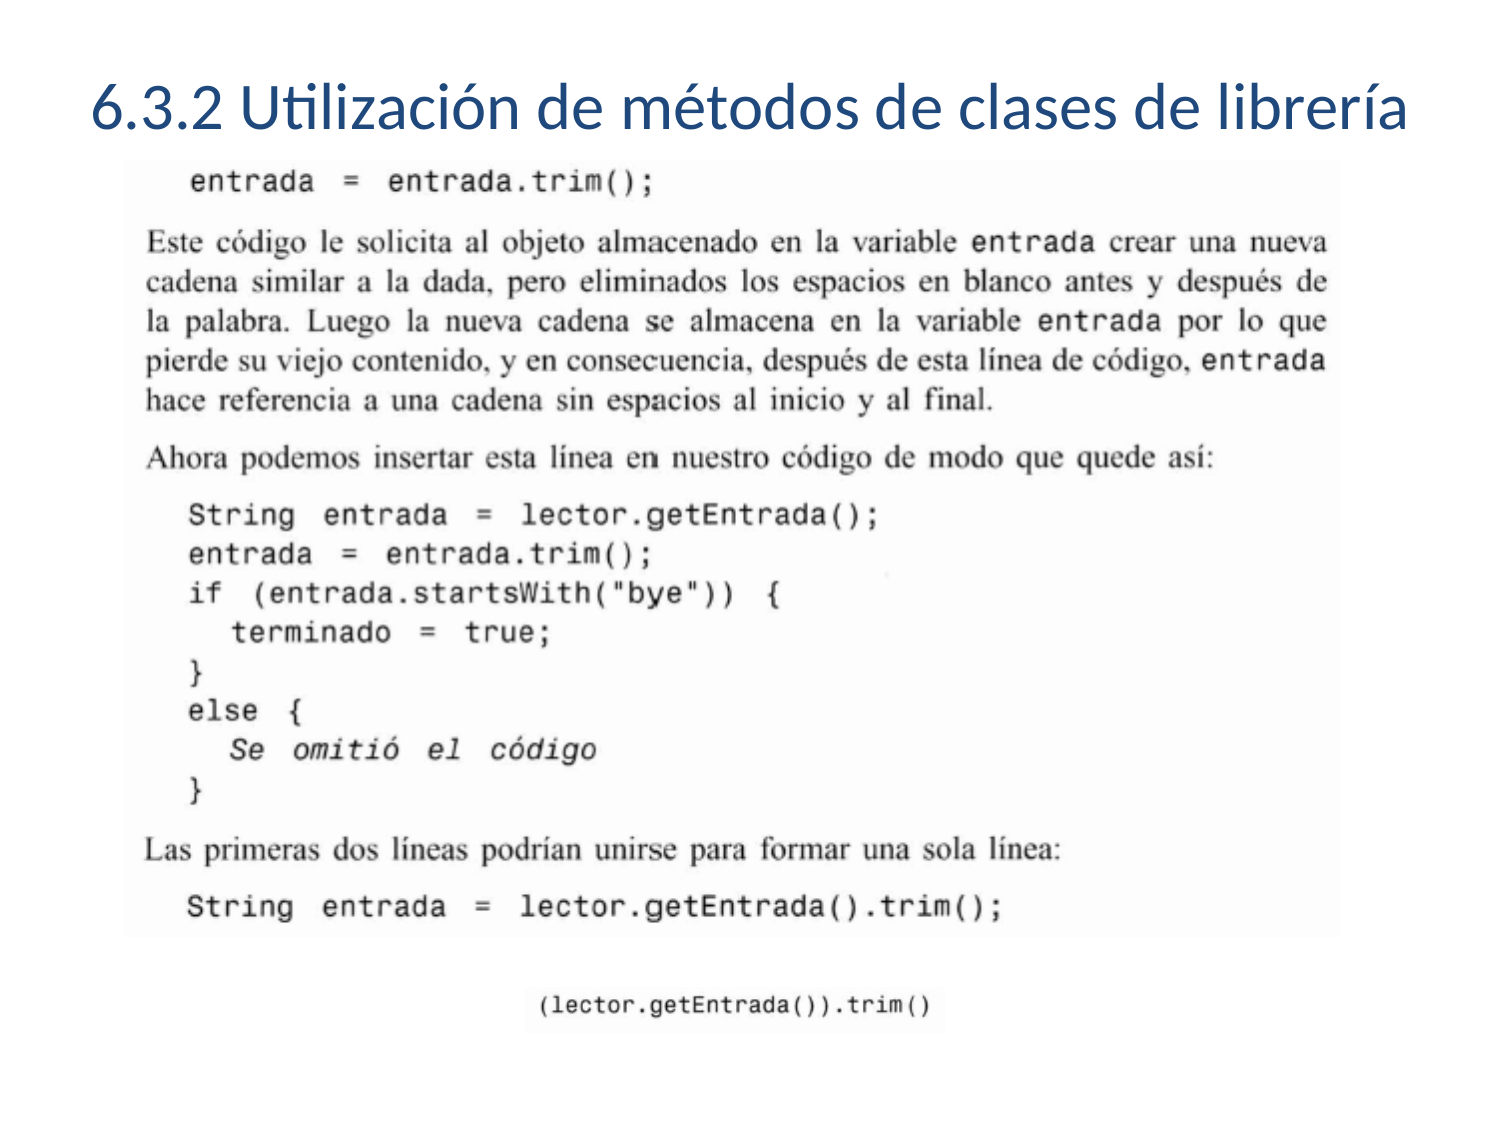

# 6.3.2 Utilización de métodos de clases de librería